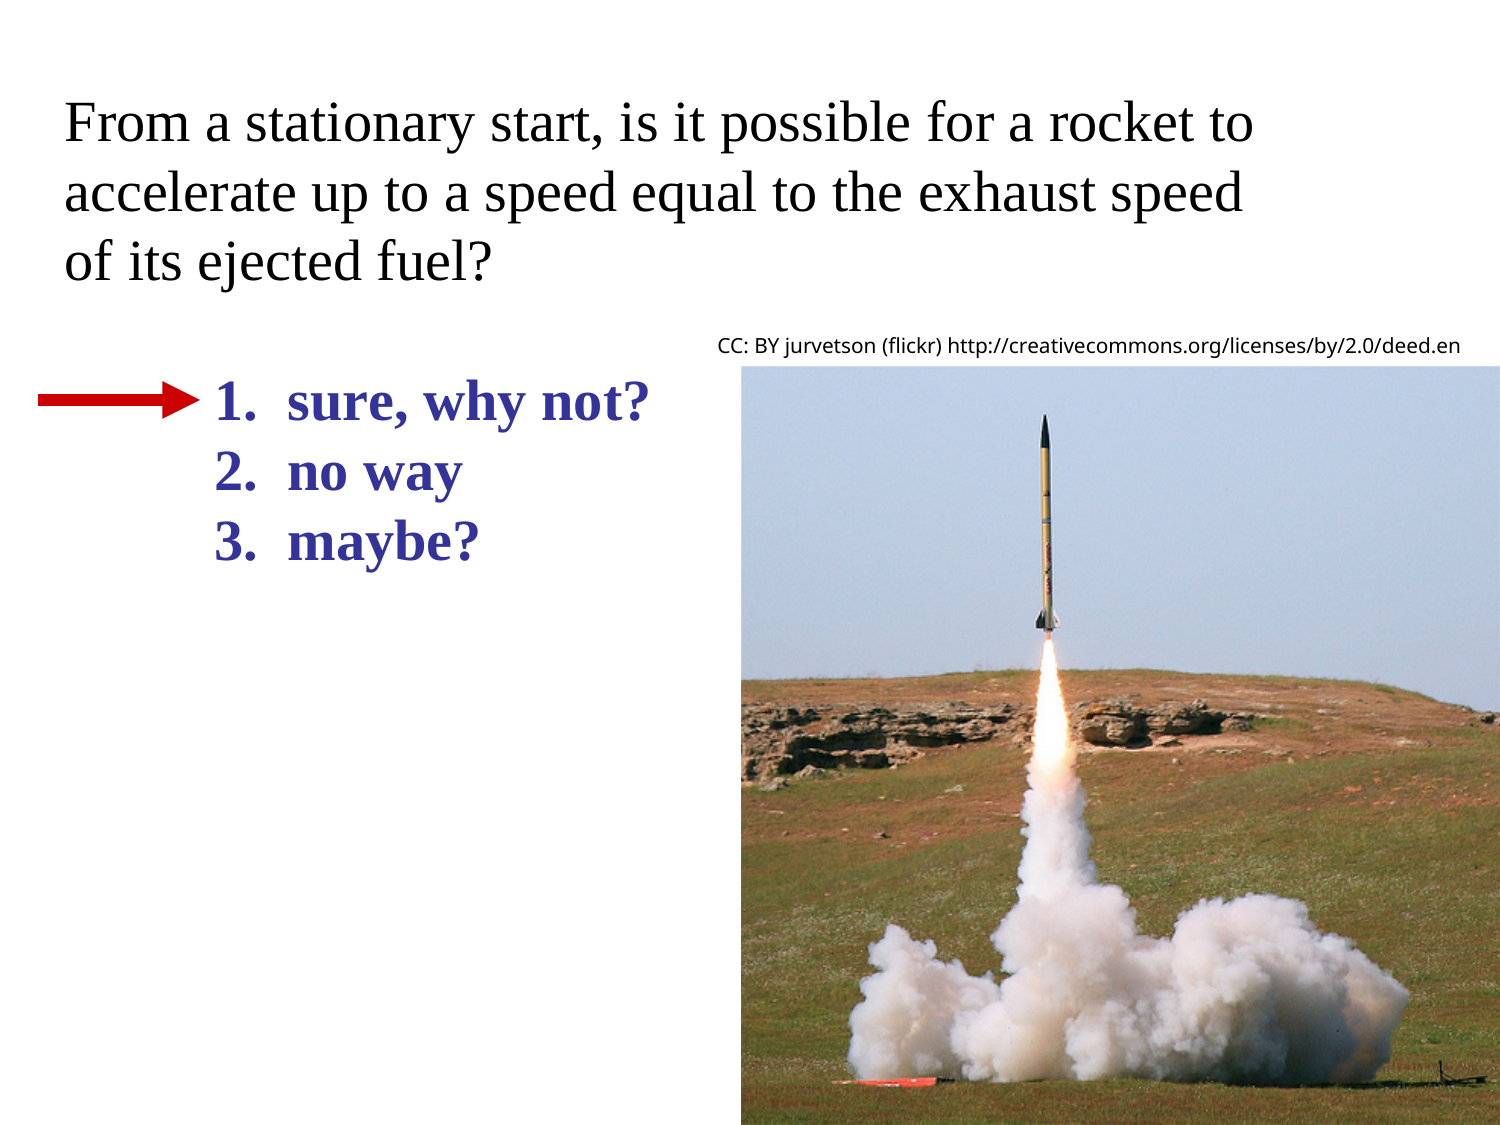

From a stationary start, is it possible for a rocket to accelerate up to a speed equal to the exhaust speed of its ejected fuel?
	1. sure, why not?
	2. no way
	3. maybe?
CC: BY jurvetson (flickr) http://creativecommons.org/licenses/by/2.0/deed.en